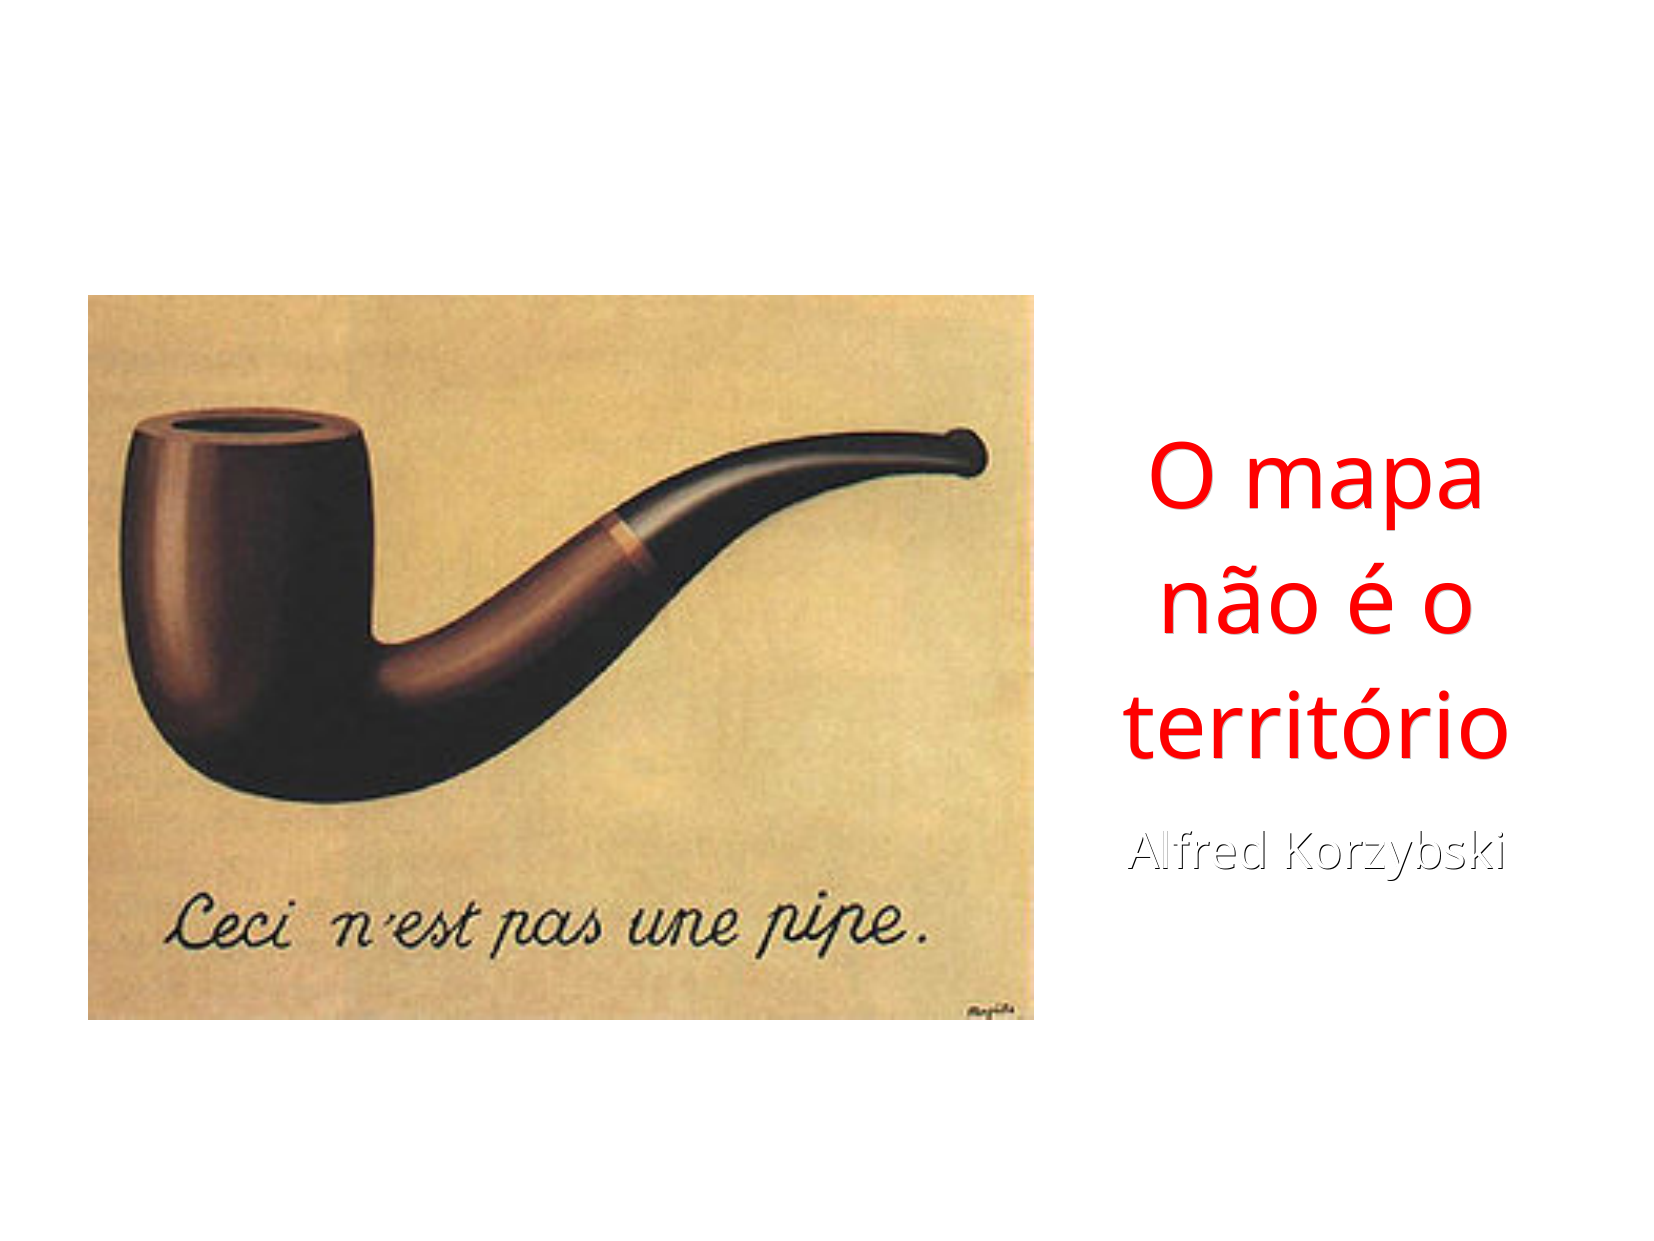

#
O mapa não é o território
Alfred Korzybski